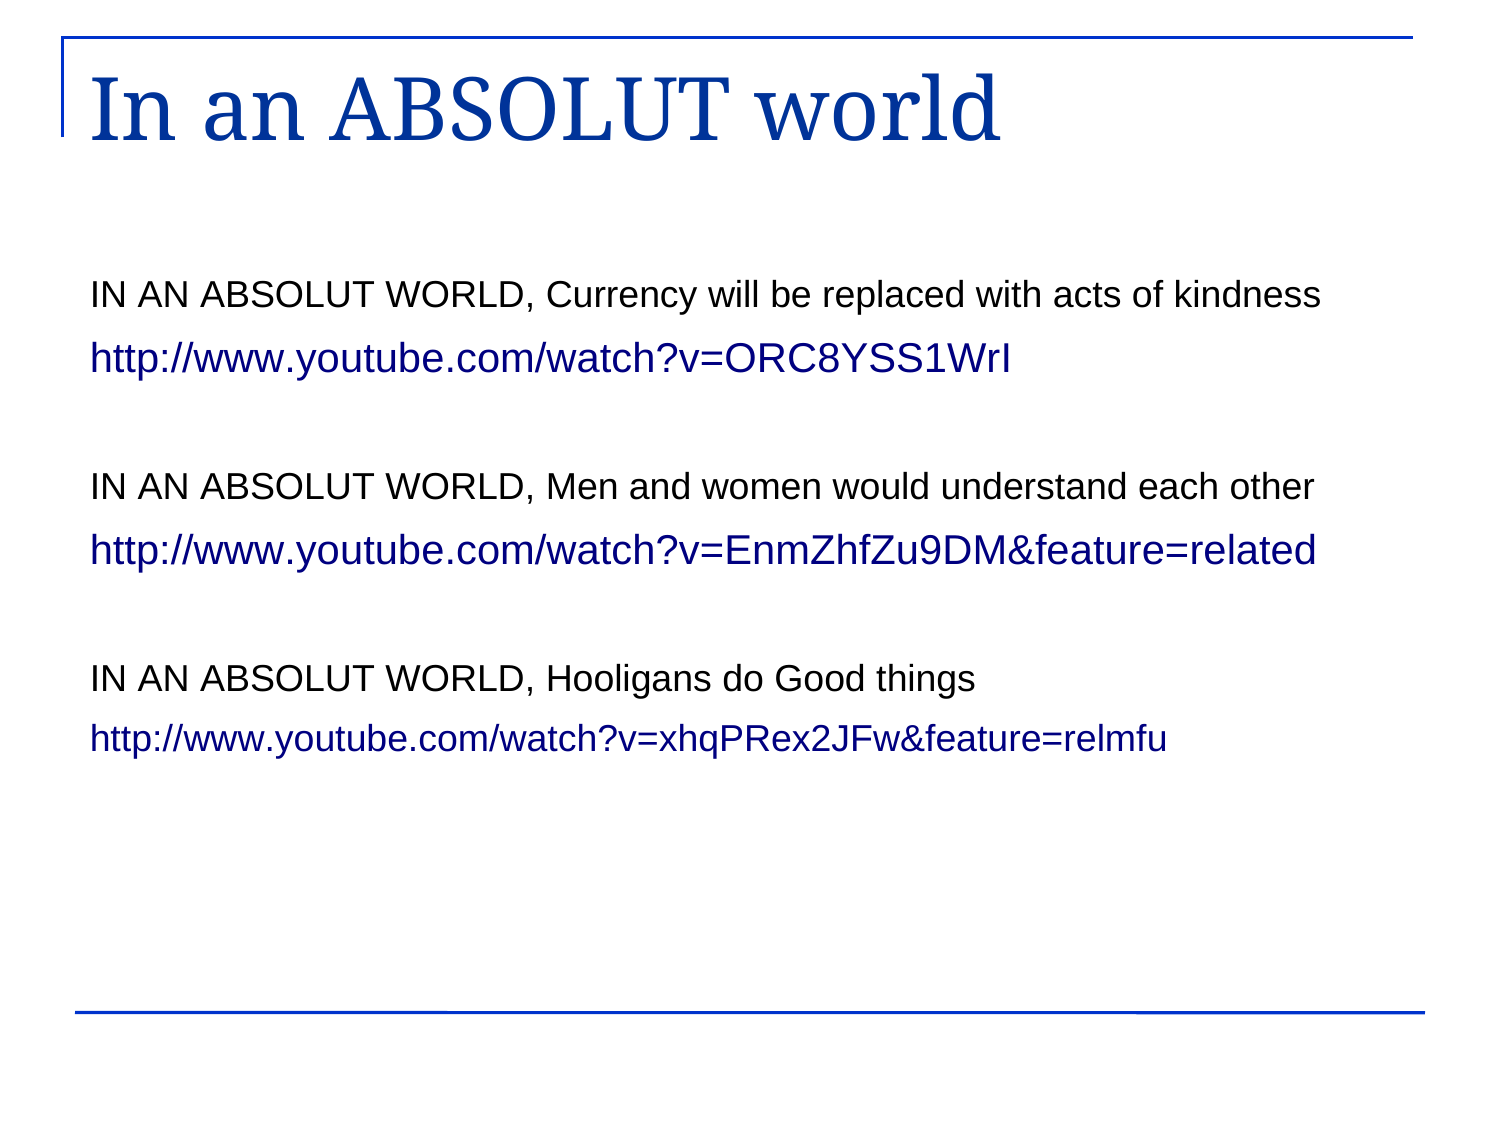

# In an ABSOLUT world
IN AN ABSOLUT WORLD, Currency will be replaced with acts of kindness
http://www.youtube.com/watch?v=ORC8YSS1WrI
IN AN ABSOLUT WORLD, Men and women would understand each other
http://www.youtube.com/watch?v=EnmZhfZu9DM&feature=related
IN AN ABSOLUT WORLD, Hooligans do Good things
http://www.youtube.com/watch?v=xhqPRex2JFw&feature=relmfu